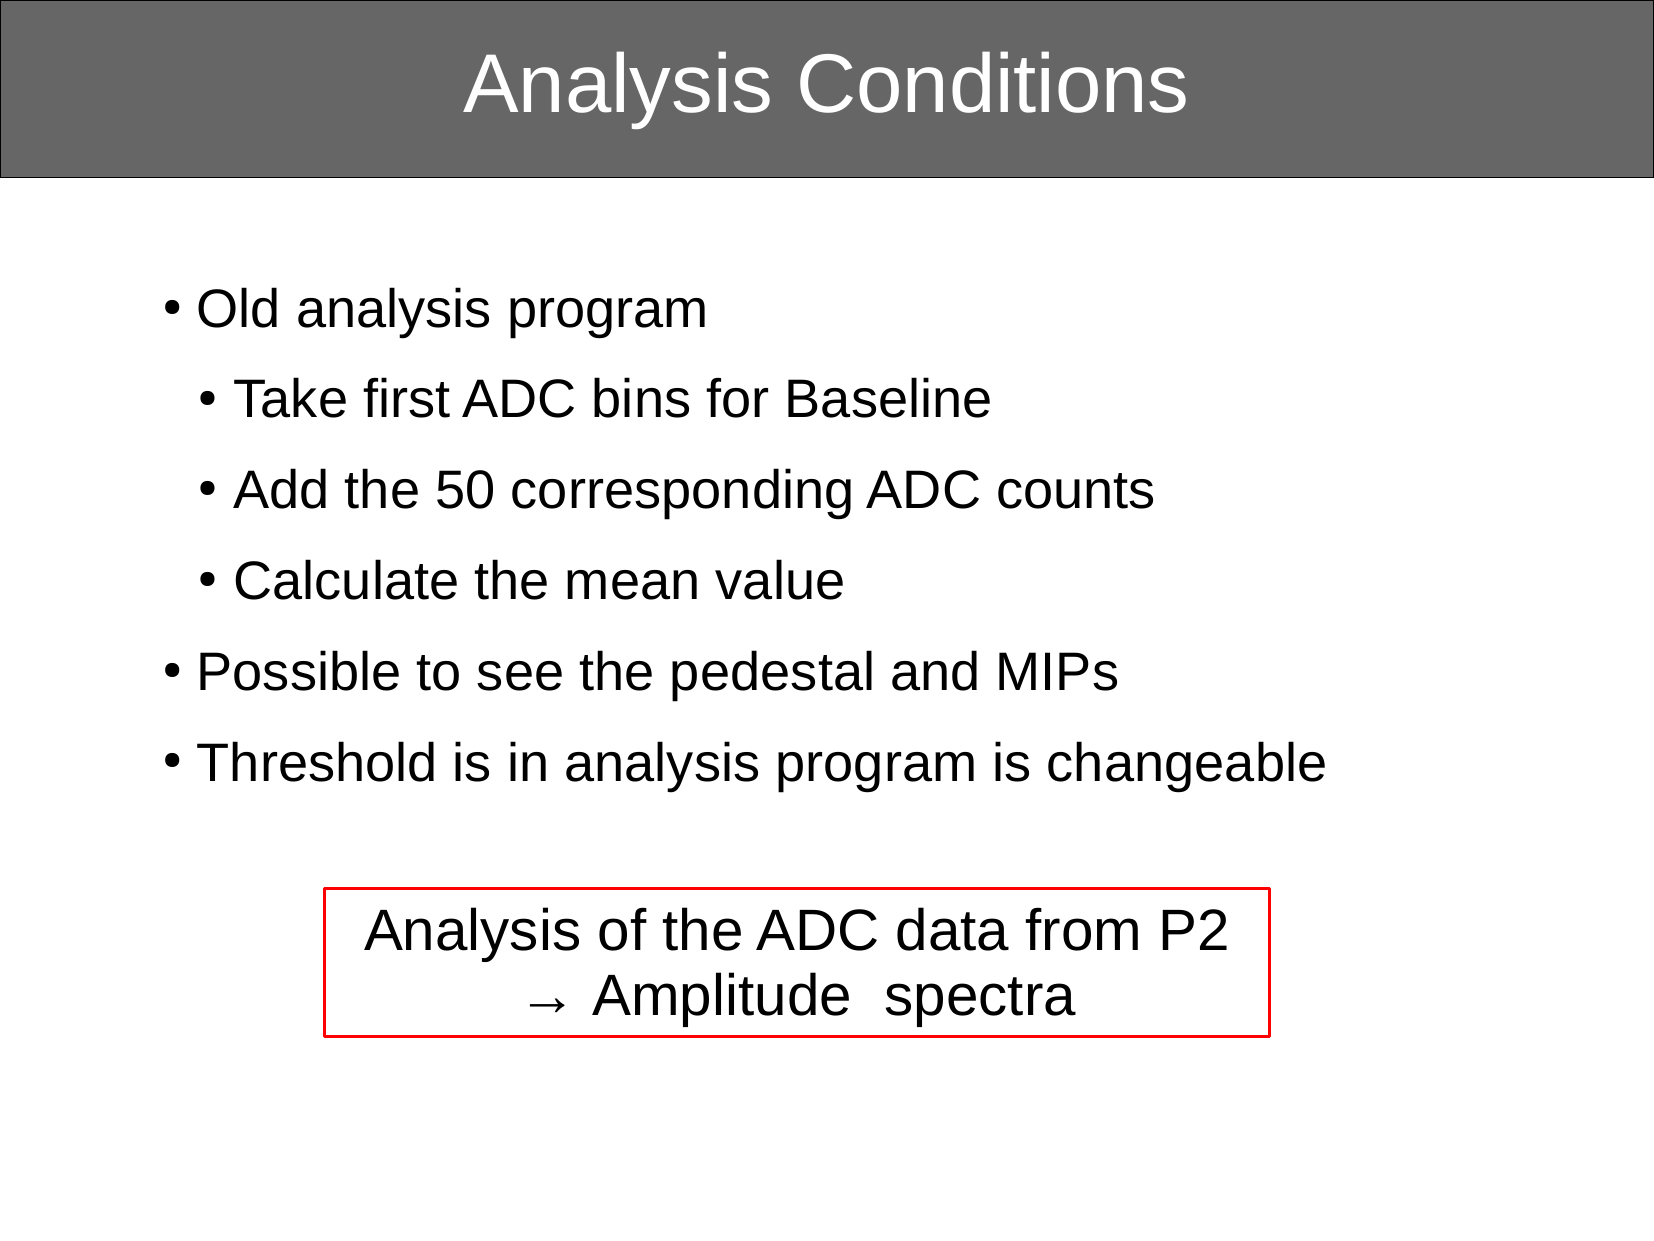

Analysis Conditions
 Old analysis program
Take first ADC bins for Baseline
Add the 50 corresponding ADC counts
Calculate the mean value
 Possible to see the pedestal and MIPs
 Threshold is in analysis program is changeable
Analysis of the ADC data from P2
→ Amplitude spectra